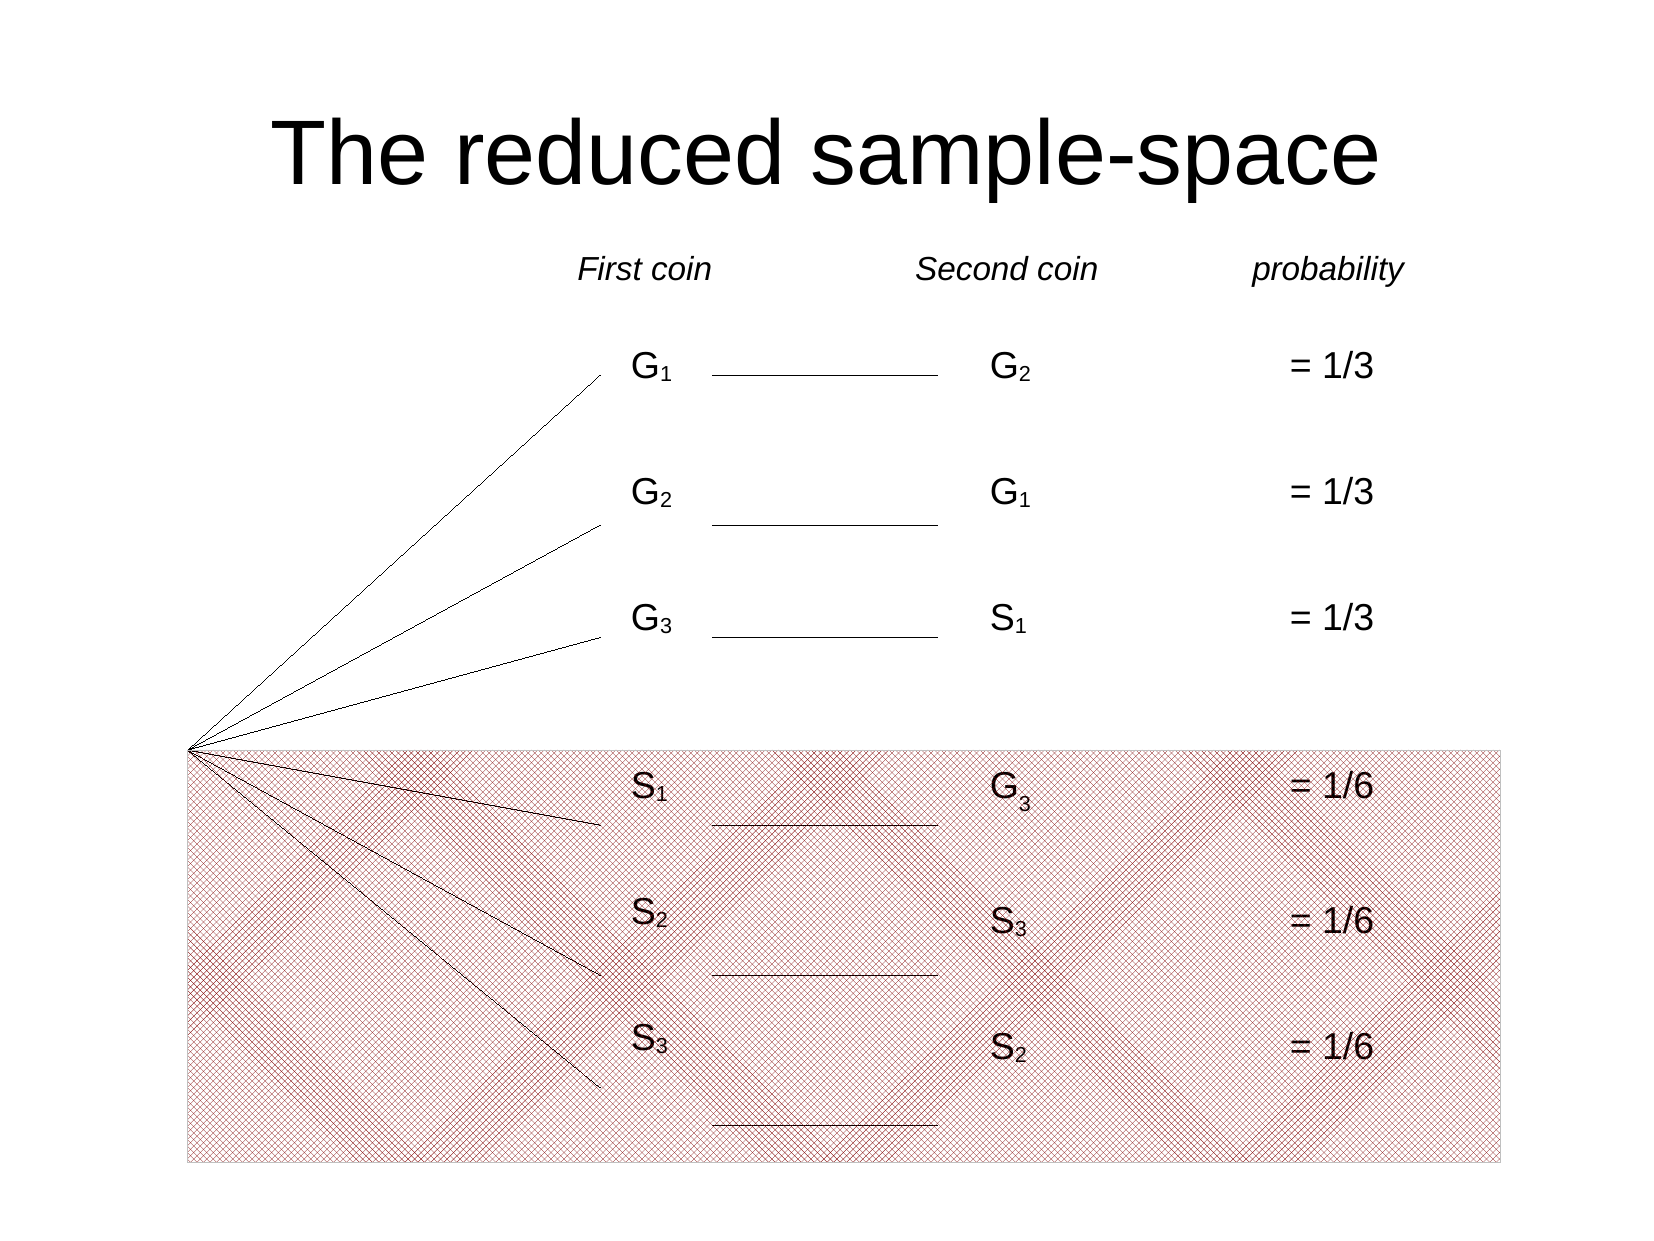

# The reduced sample-space
First coin Second coin			probability
G1
G2
G3
S1
S2
S3
G2				= 1/3
G1				= 1/3
S1				= 1/3
G3				= 1/6
S3				= 1/6
S2				= 1/6